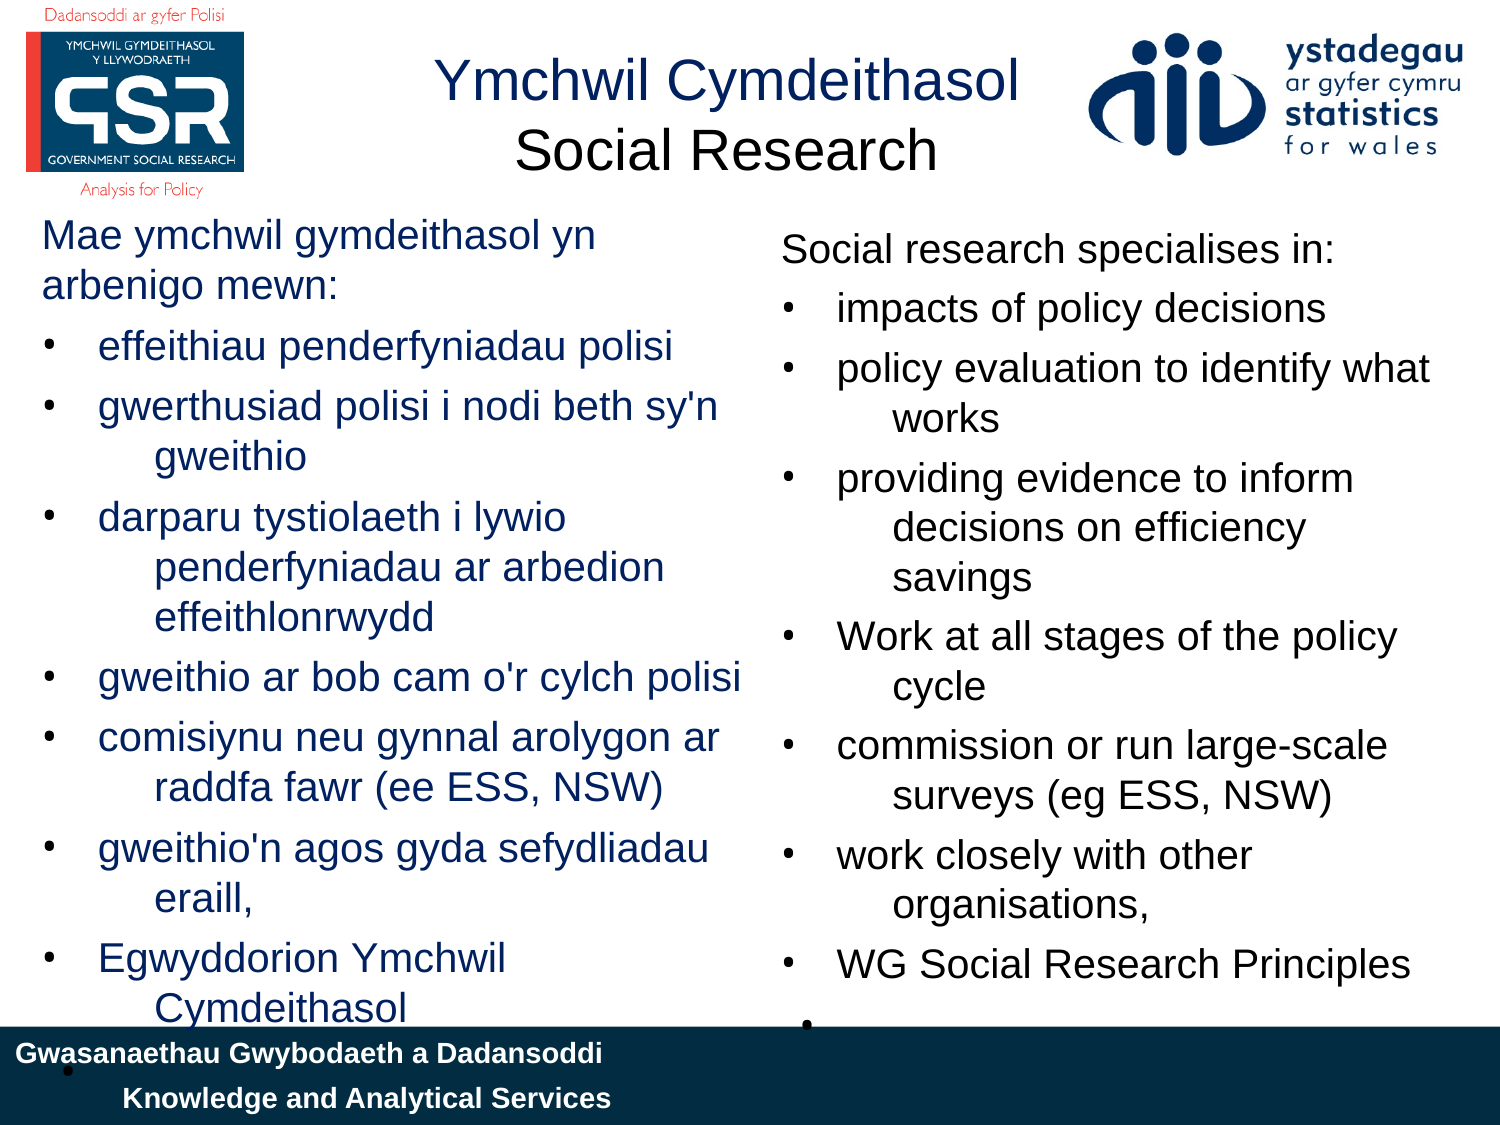

Ymchwil Cymdeithasol
Social Research
Mae ymchwil gymdeithasol yn arbenigo mewn:
effeithiau penderfyniadau polisi
gwerthusiad polisi i nodi beth sy'n gweithio
darparu tystiolaeth i lywio penderfyniadau ar arbedion effeithlonrwydd
gweithio ar bob cam o'r cylch polisi
comisiynu neu gynnal arolygon ar raddfa fawr (ee ESS, NSW)
gweithio'n agos gyda sefydliadau eraill,
Egwyddorion Ymchwil Cymdeithasol
# Social research specialises in:
impacts of policy decisions
policy evaluation to identify what works
providing evidence to inform decisions on efficiency savings
Work at all stages of the policy cycle
commission or run large-scale surveys (eg ESS, NSW)
work closely with other organisations,
WG Social Research Principles
Gwasanaethau Gwybodaeth a Dadansoddi
Knowledge and Analytical Services